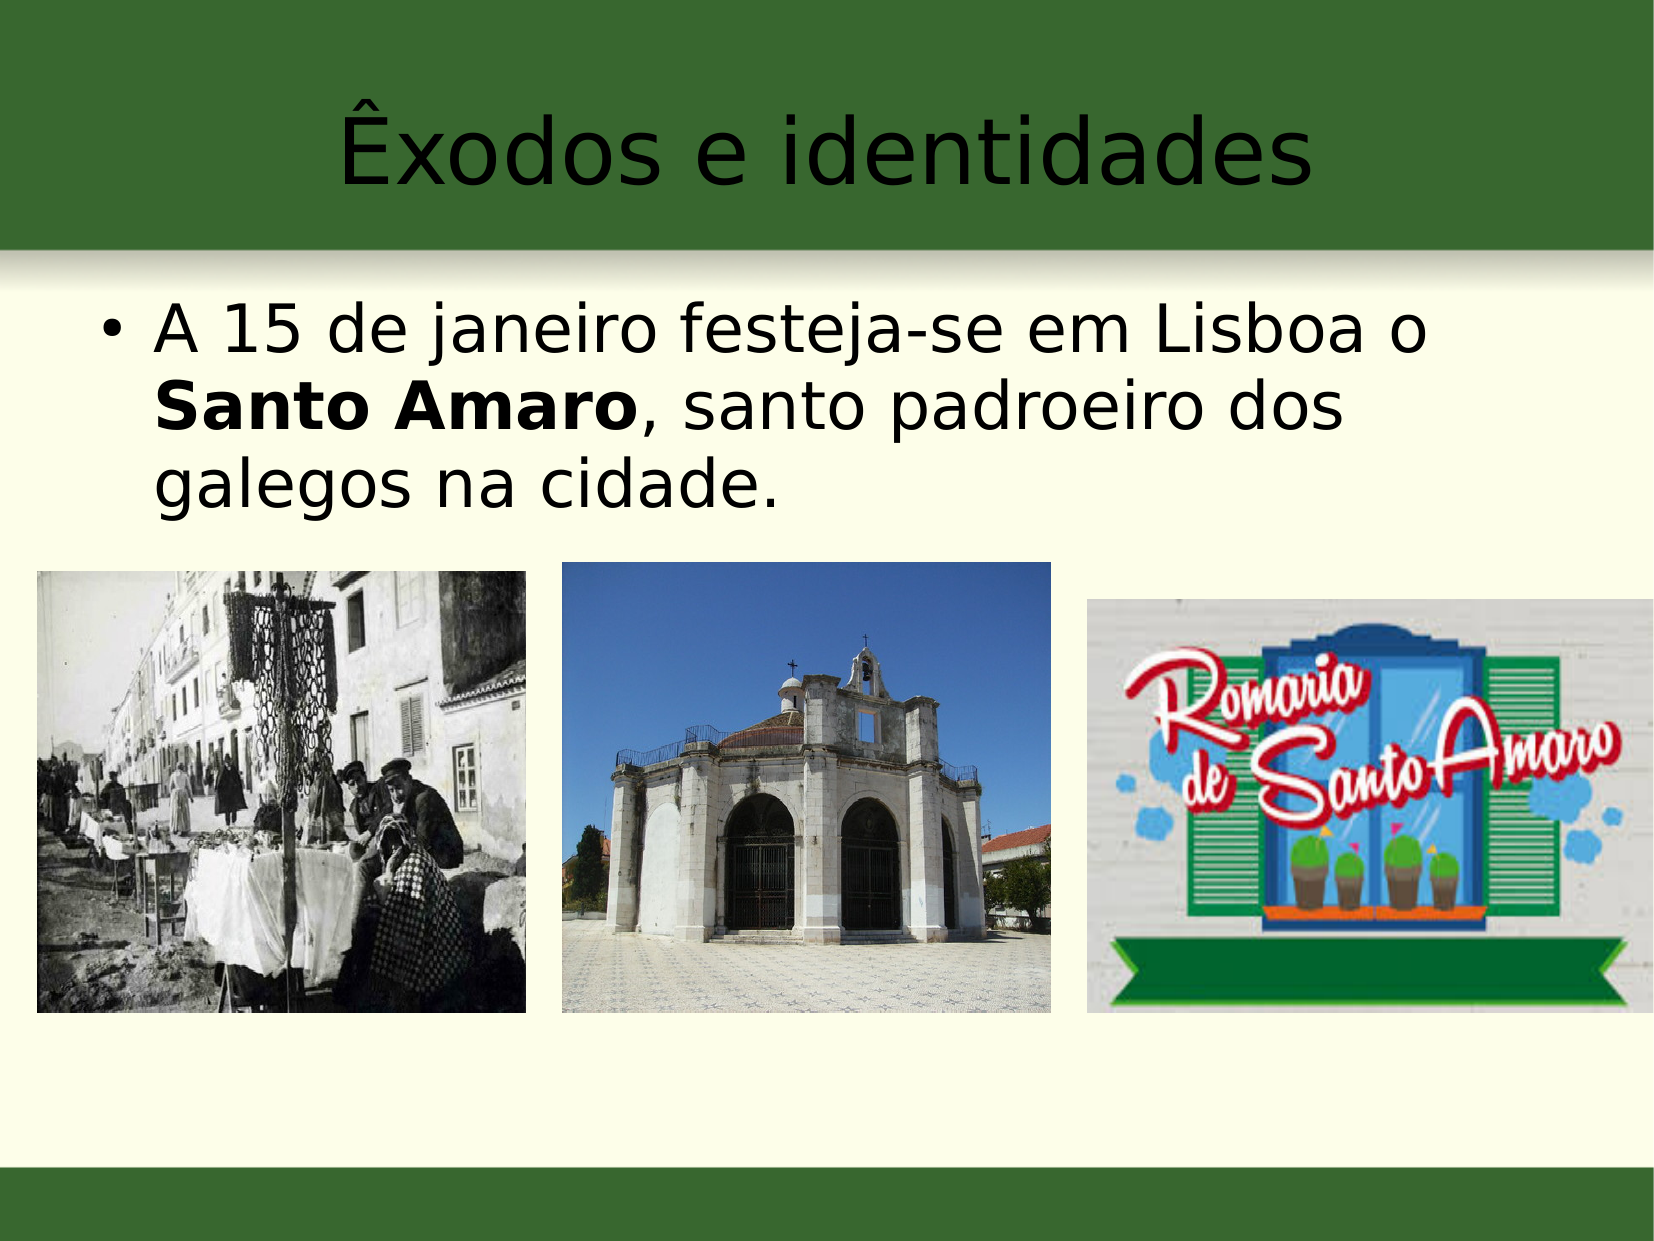

# Êxodos e identidades
A 15 de janeiro festeja-se em Lisboa o Santo Amaro, santo padroeiro dos galegos na cidade.